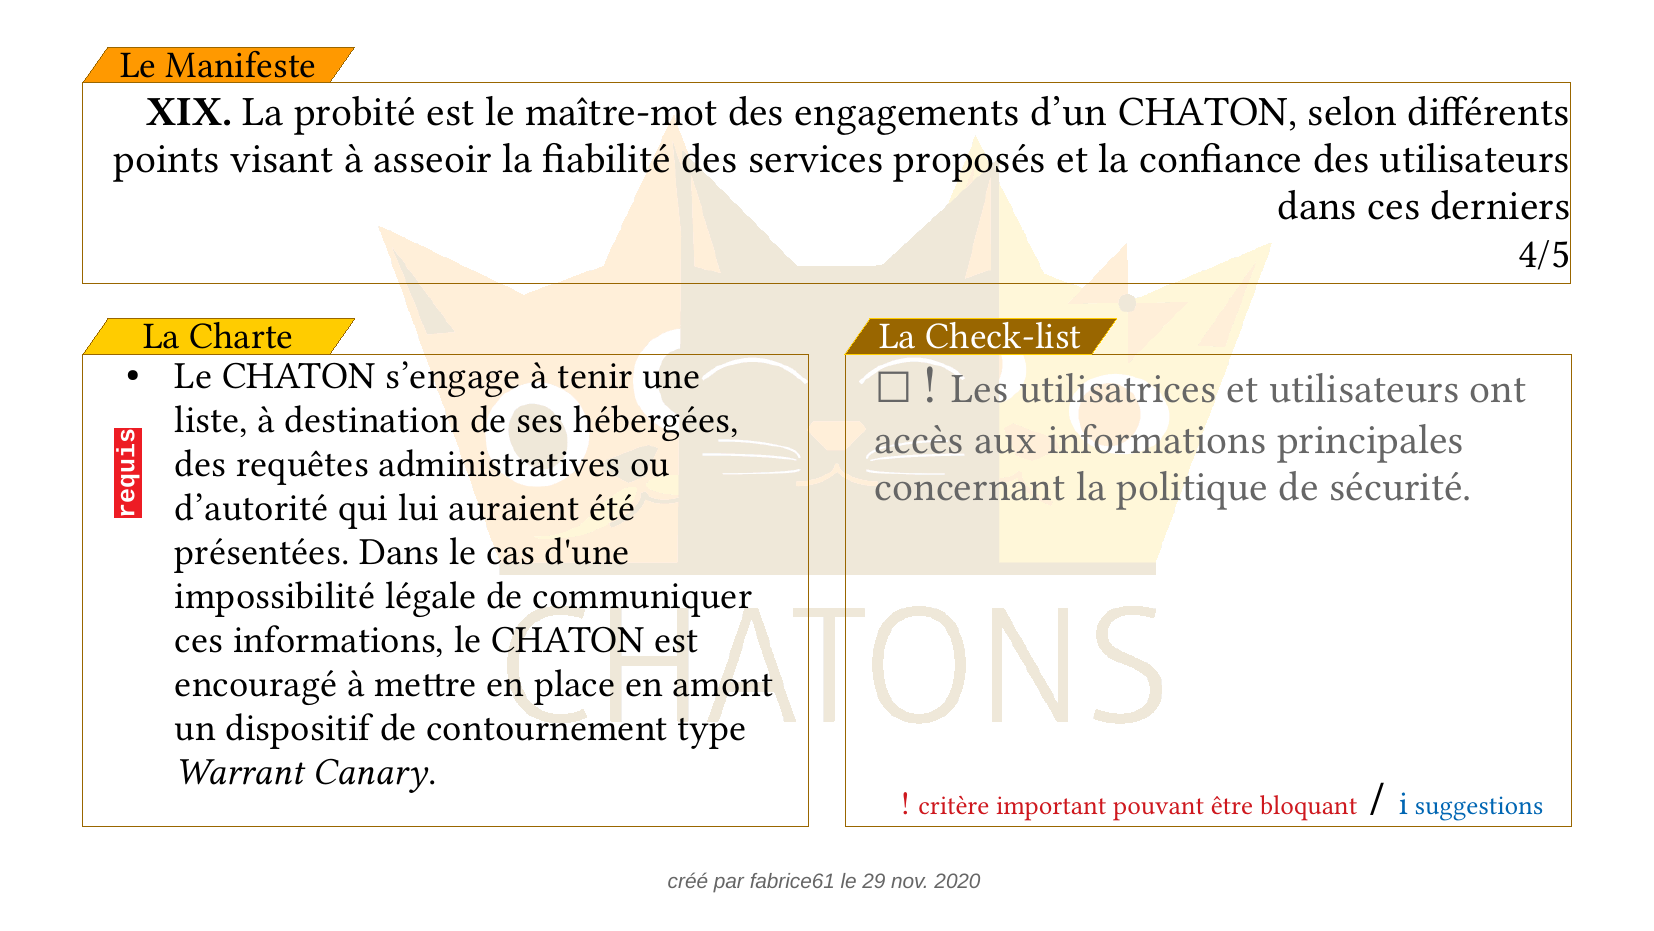

Le Manifeste
# XIX. La probité est le maître-mot des engagements d’un CHATON, selon différents points visant à asseoir la fiabilité des services proposés et la confiance des utilisateurs dans ces derniers 4/5
La Charte
La Check-list
Le CHATON s’engage à tenir une liste, à destination de ses hébergées, des requêtes administratives ou d’autorité qui lui auraient été présentées. Dans le cas d'une impossibilité légale de communiquer ces informations, le CHATON est encouragé à mettre en place en amont un dispositif de contournement type Warrant Canary.
☐ ! Les utilisatrices et utilisateurs ont accès aux informations principales concernant la politique de sécurité.
requis